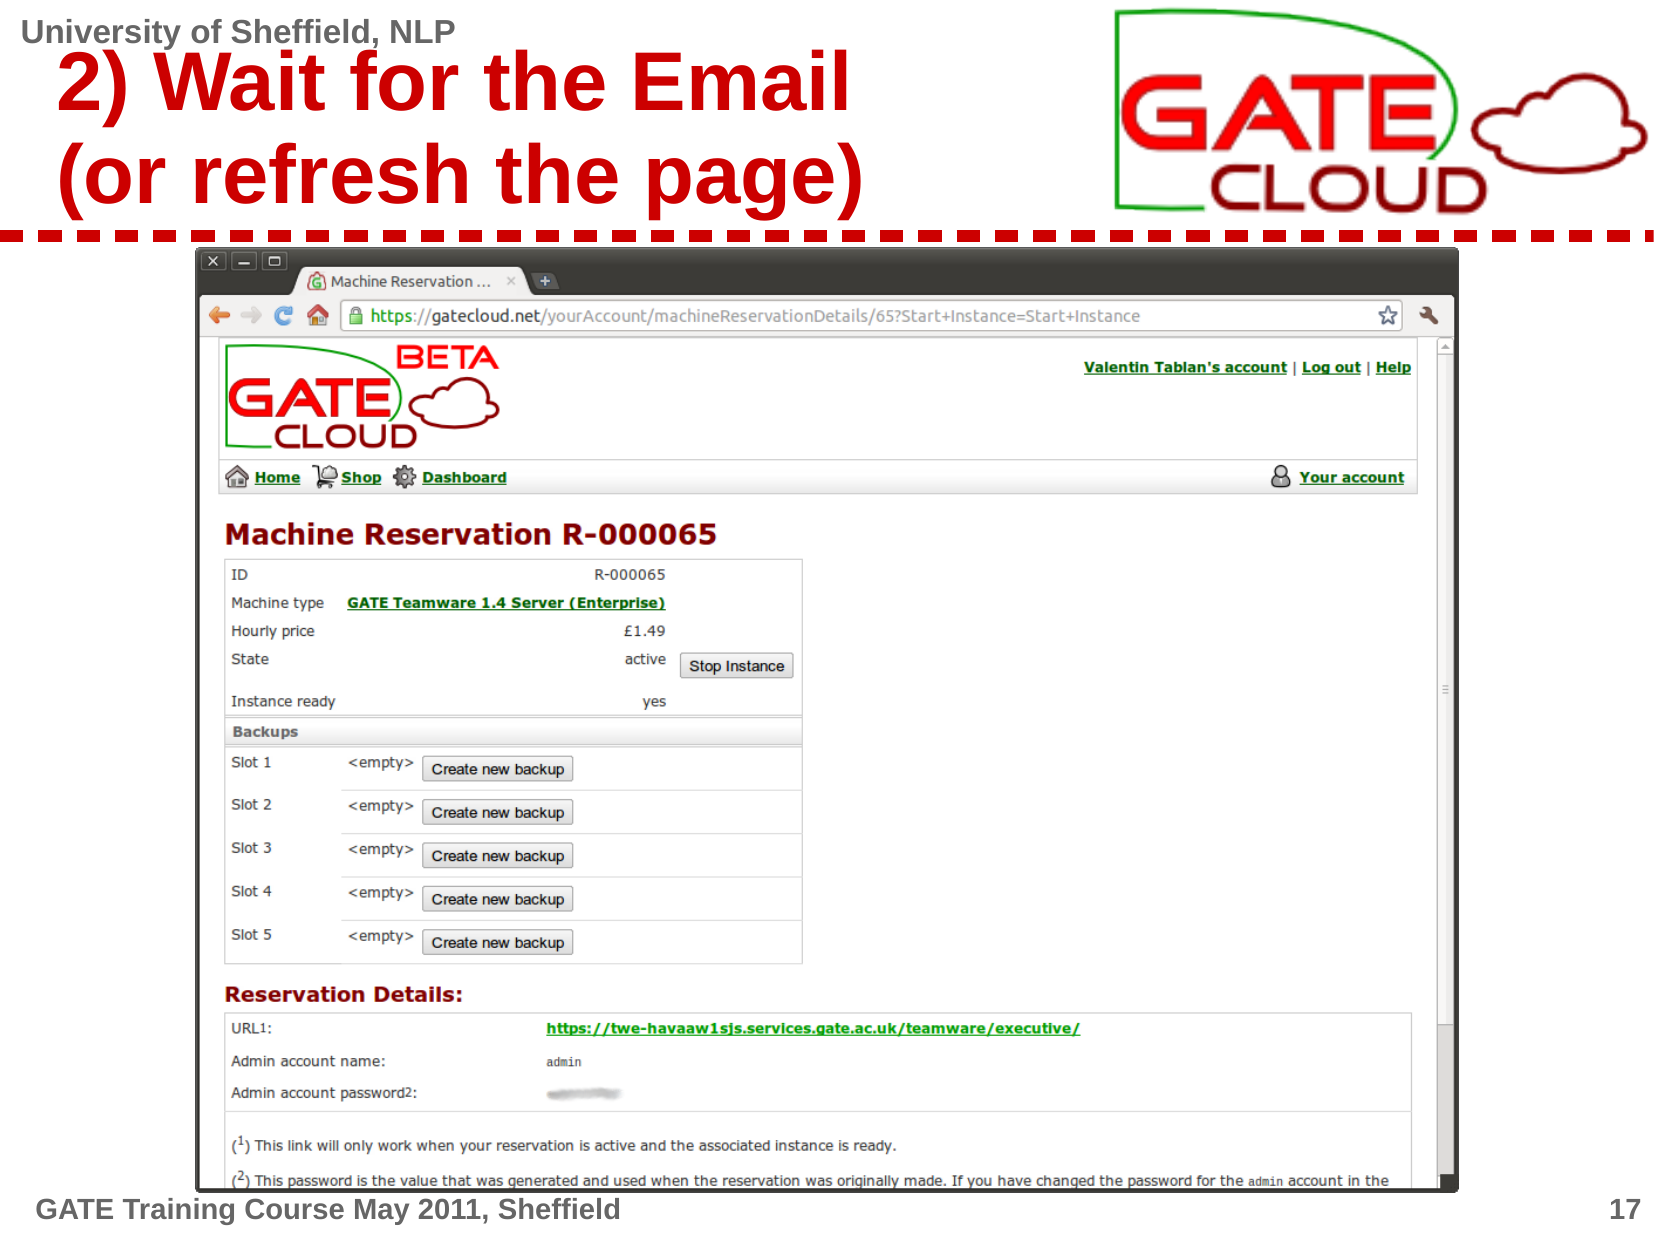

# 2) Wait for the Email (or refresh the page)
GATE Training Course May 2011, Sheffield
17